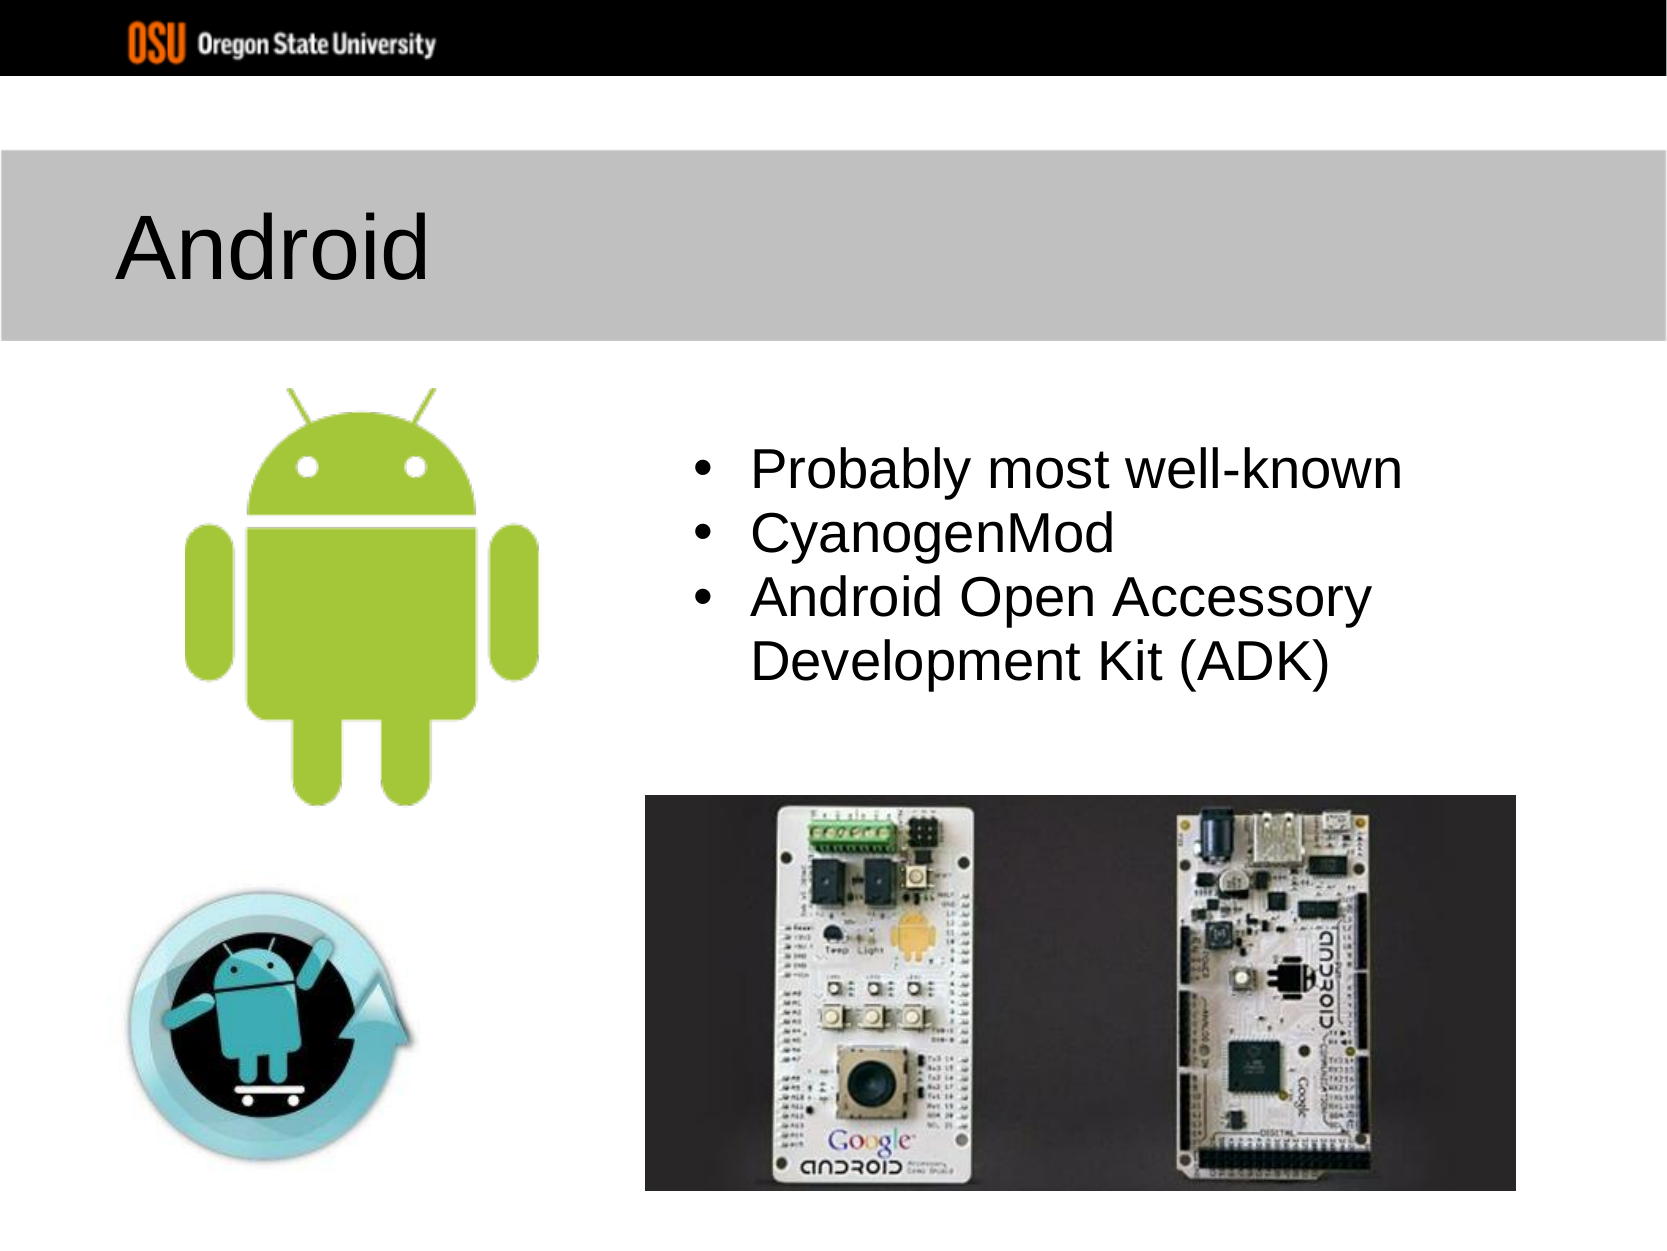

# Android
Probably most well-known
CyanogenMod
Android Open Accessory Development Kit (ADK)